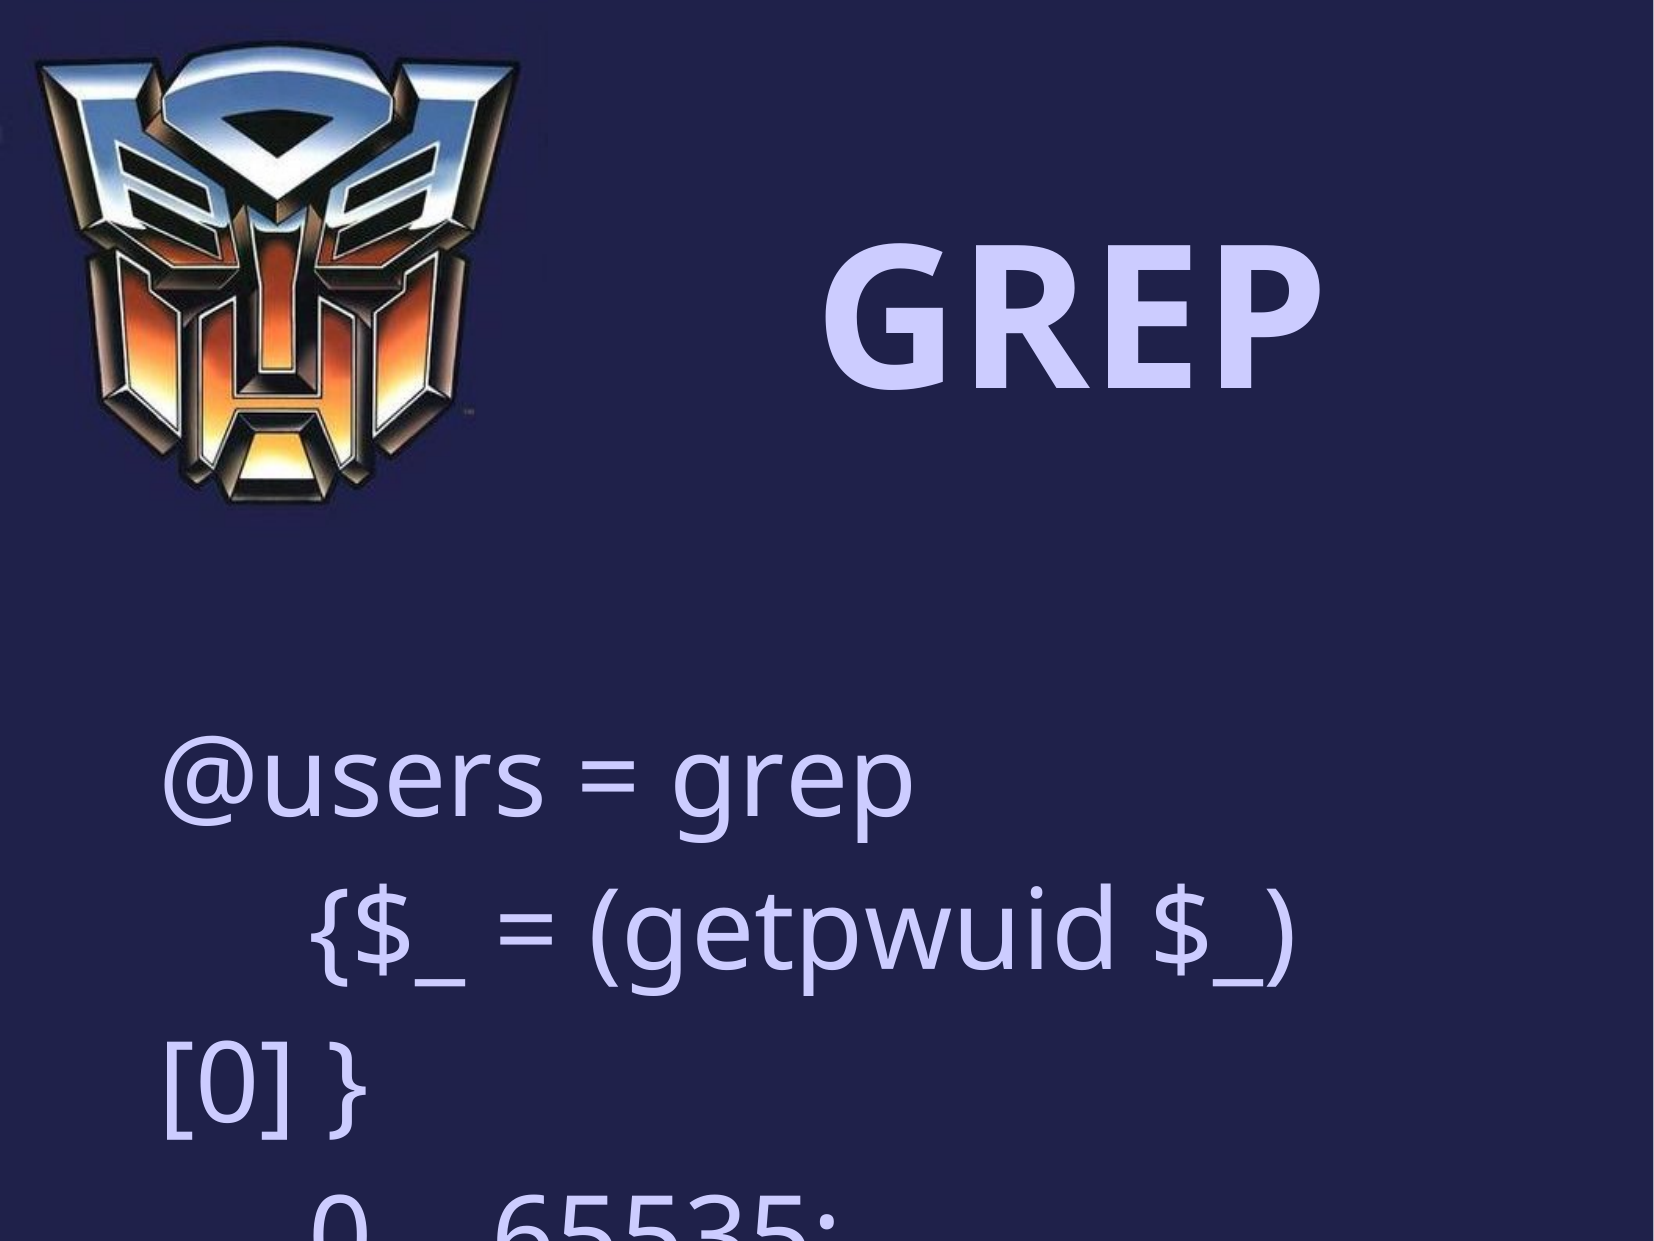

GREP
@users = grep
		{$_ = (getpwuid $_)[0] }
		0 .. 65535;